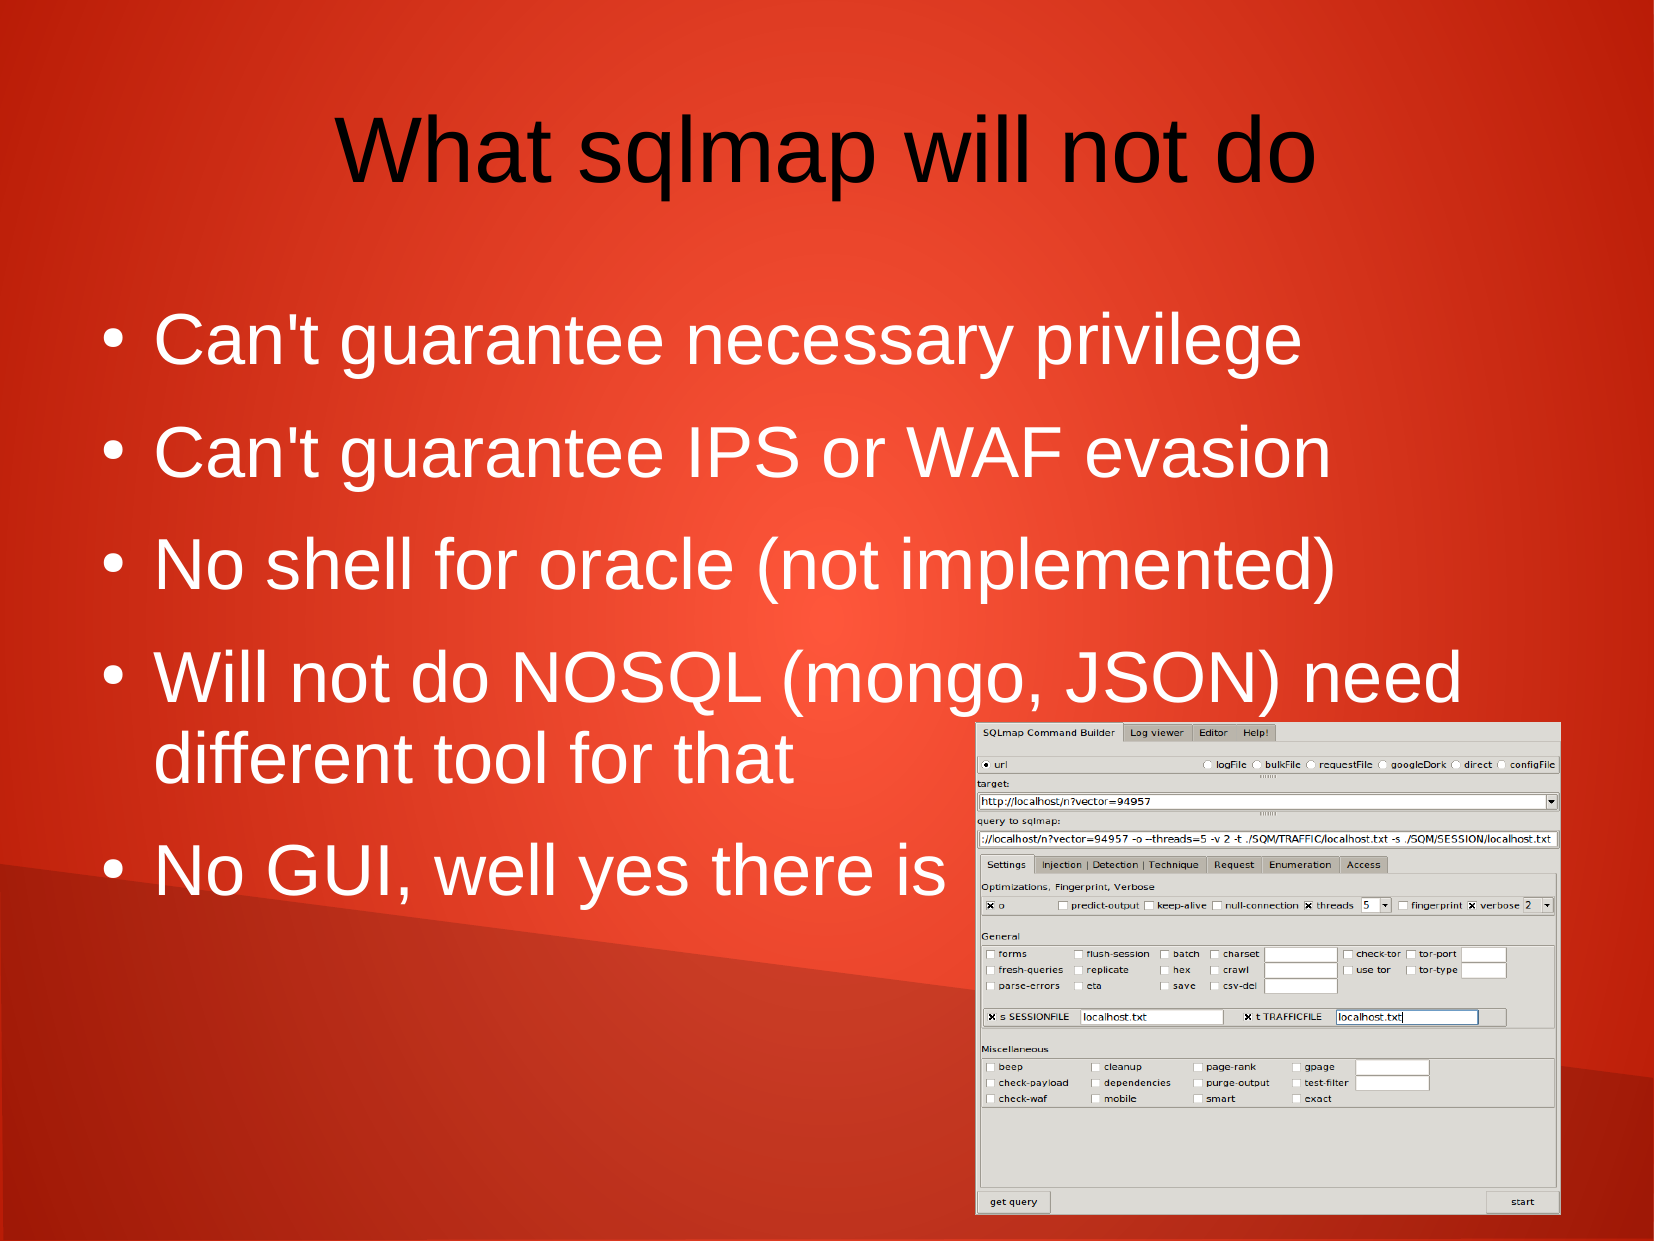

# What sqlmap will not do
Can't guarantee necessary privilege
Can't guarantee IPS or WAF evasion
No shell for oracle (not implemented)
Will not do NOSQL (mongo, JSON) need different tool for that
No GUI, well yes there is